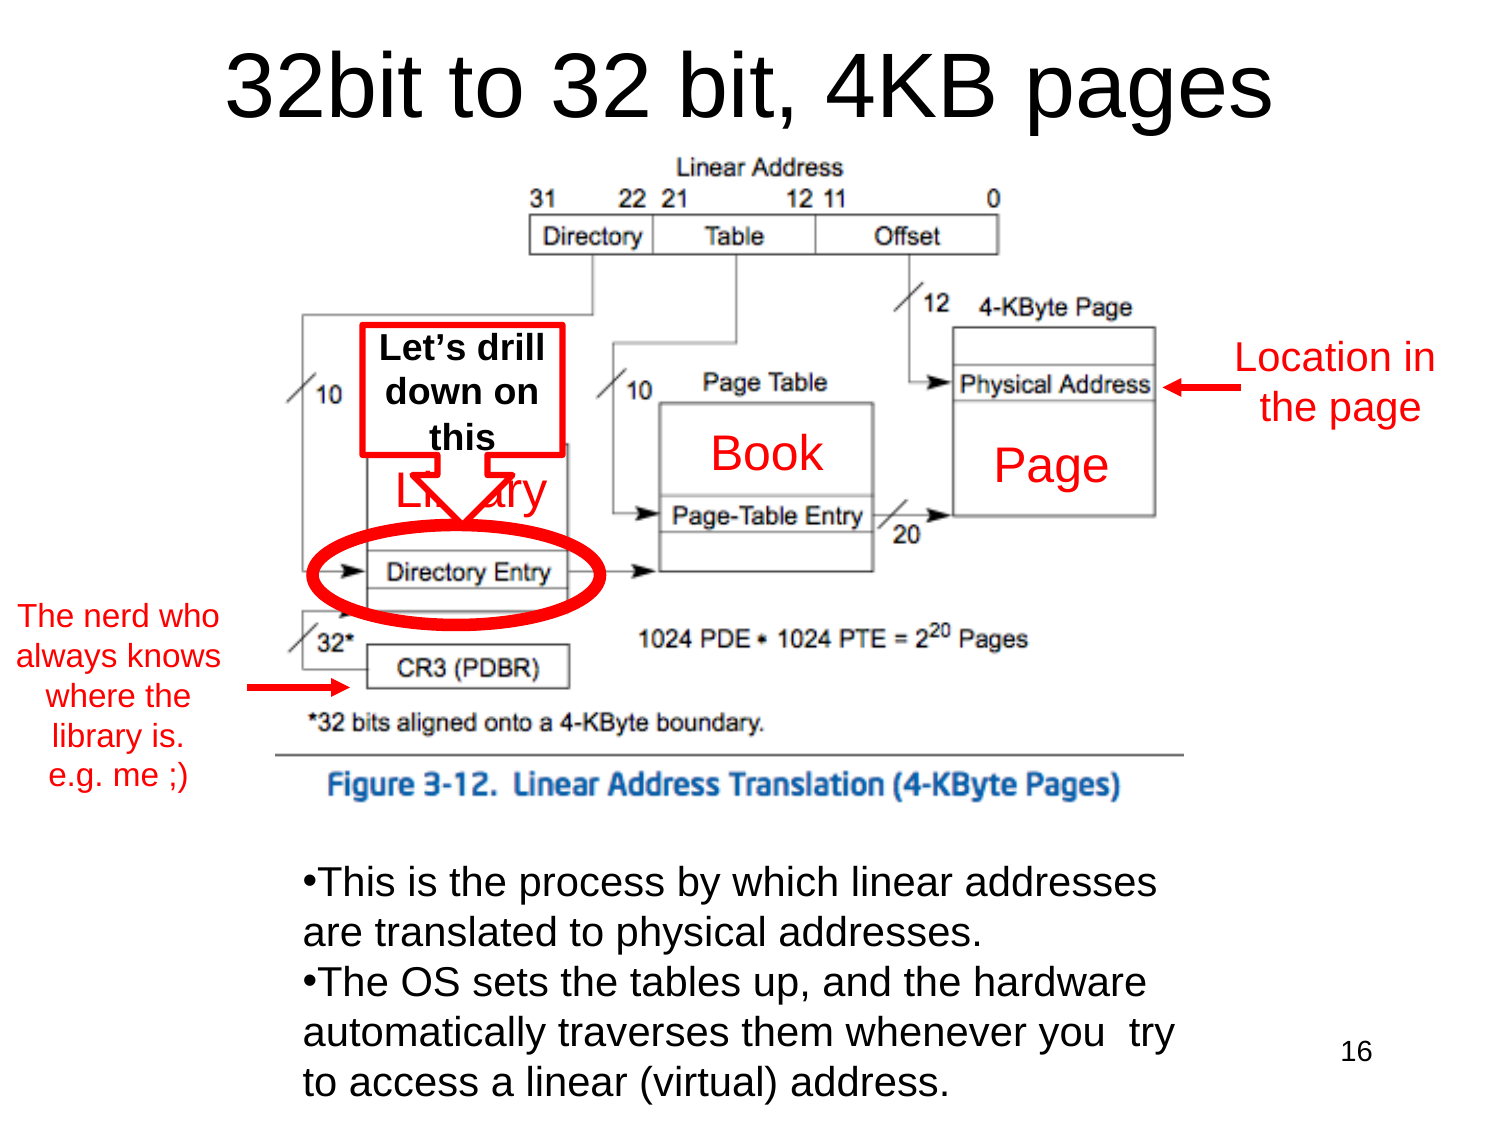

# 32bit to 32 bit, 4KB pages
Location in
the page
Book
Page
Library
The nerd who always knows where the library is.
e.g. me ;)
Let’s drill down on this
This is the process by which linear addresses are translated to physical addresses.
The OS sets the tables up, and the hardware automatically traverses them whenever you try to access a linear (virtual) address.